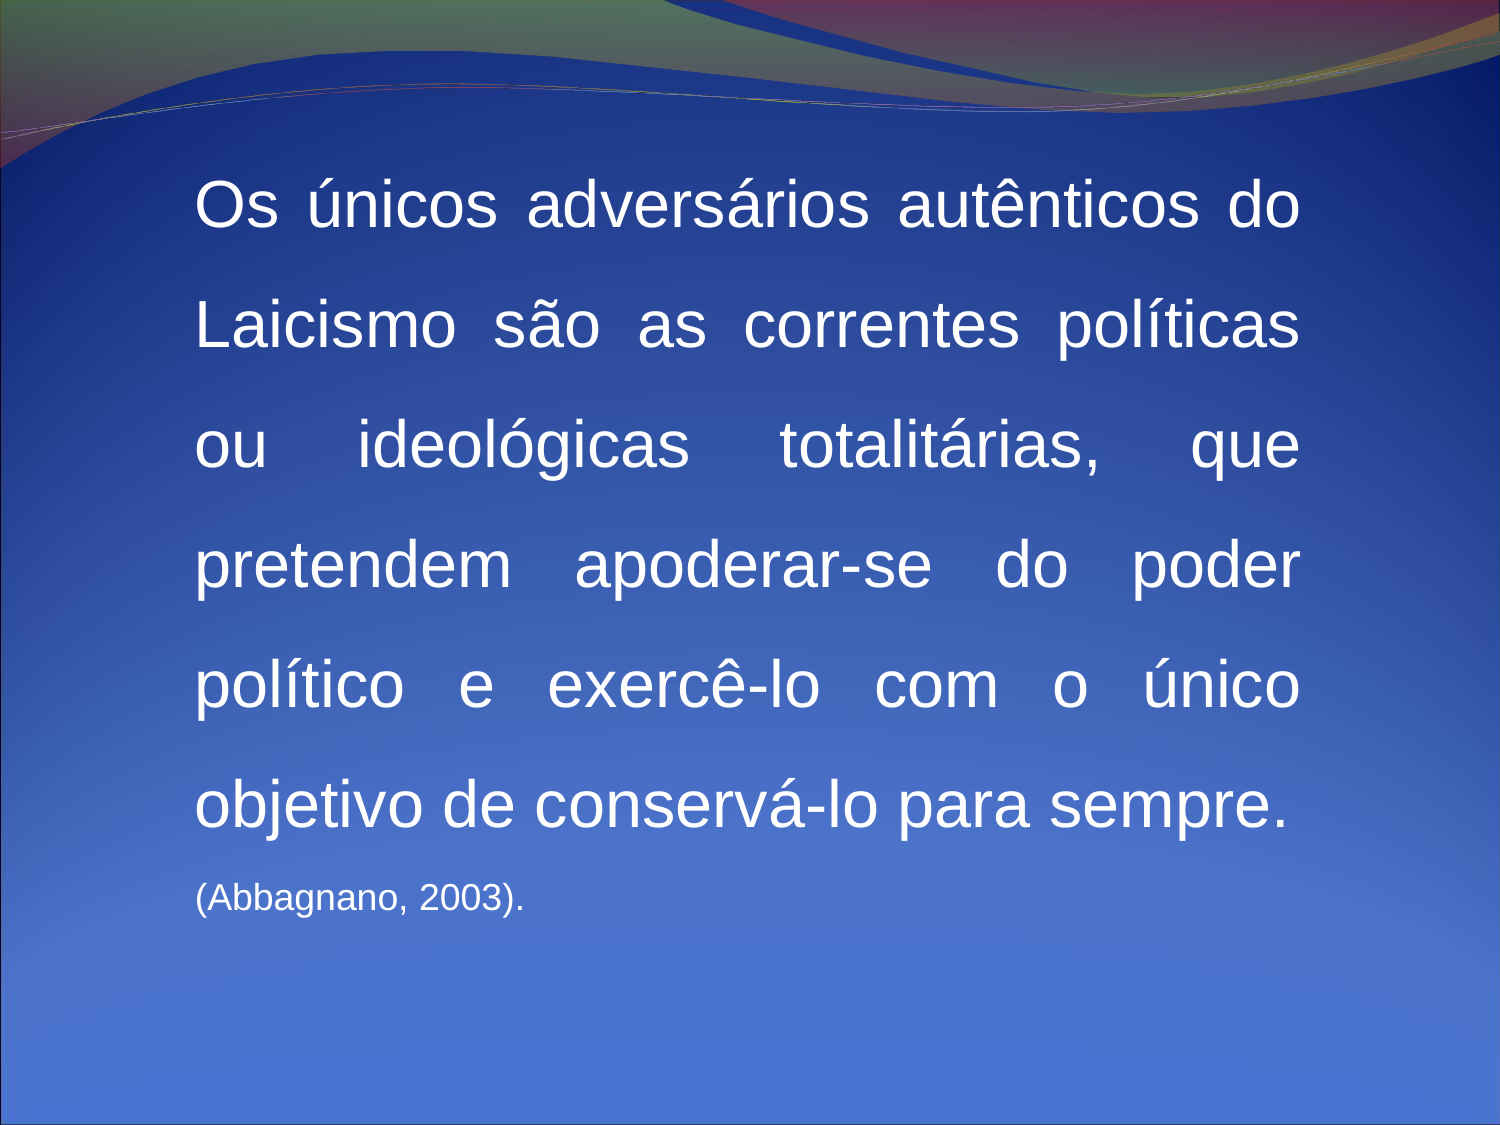

Os únicos adversários autênticos do Laicismo são as correntes políticas ou ideológicas totalitárias, que pretendem apoderar-se do poder político e exercê-lo com o único objetivo de conservá-lo para sempre.
(Abbagnano, 2003).